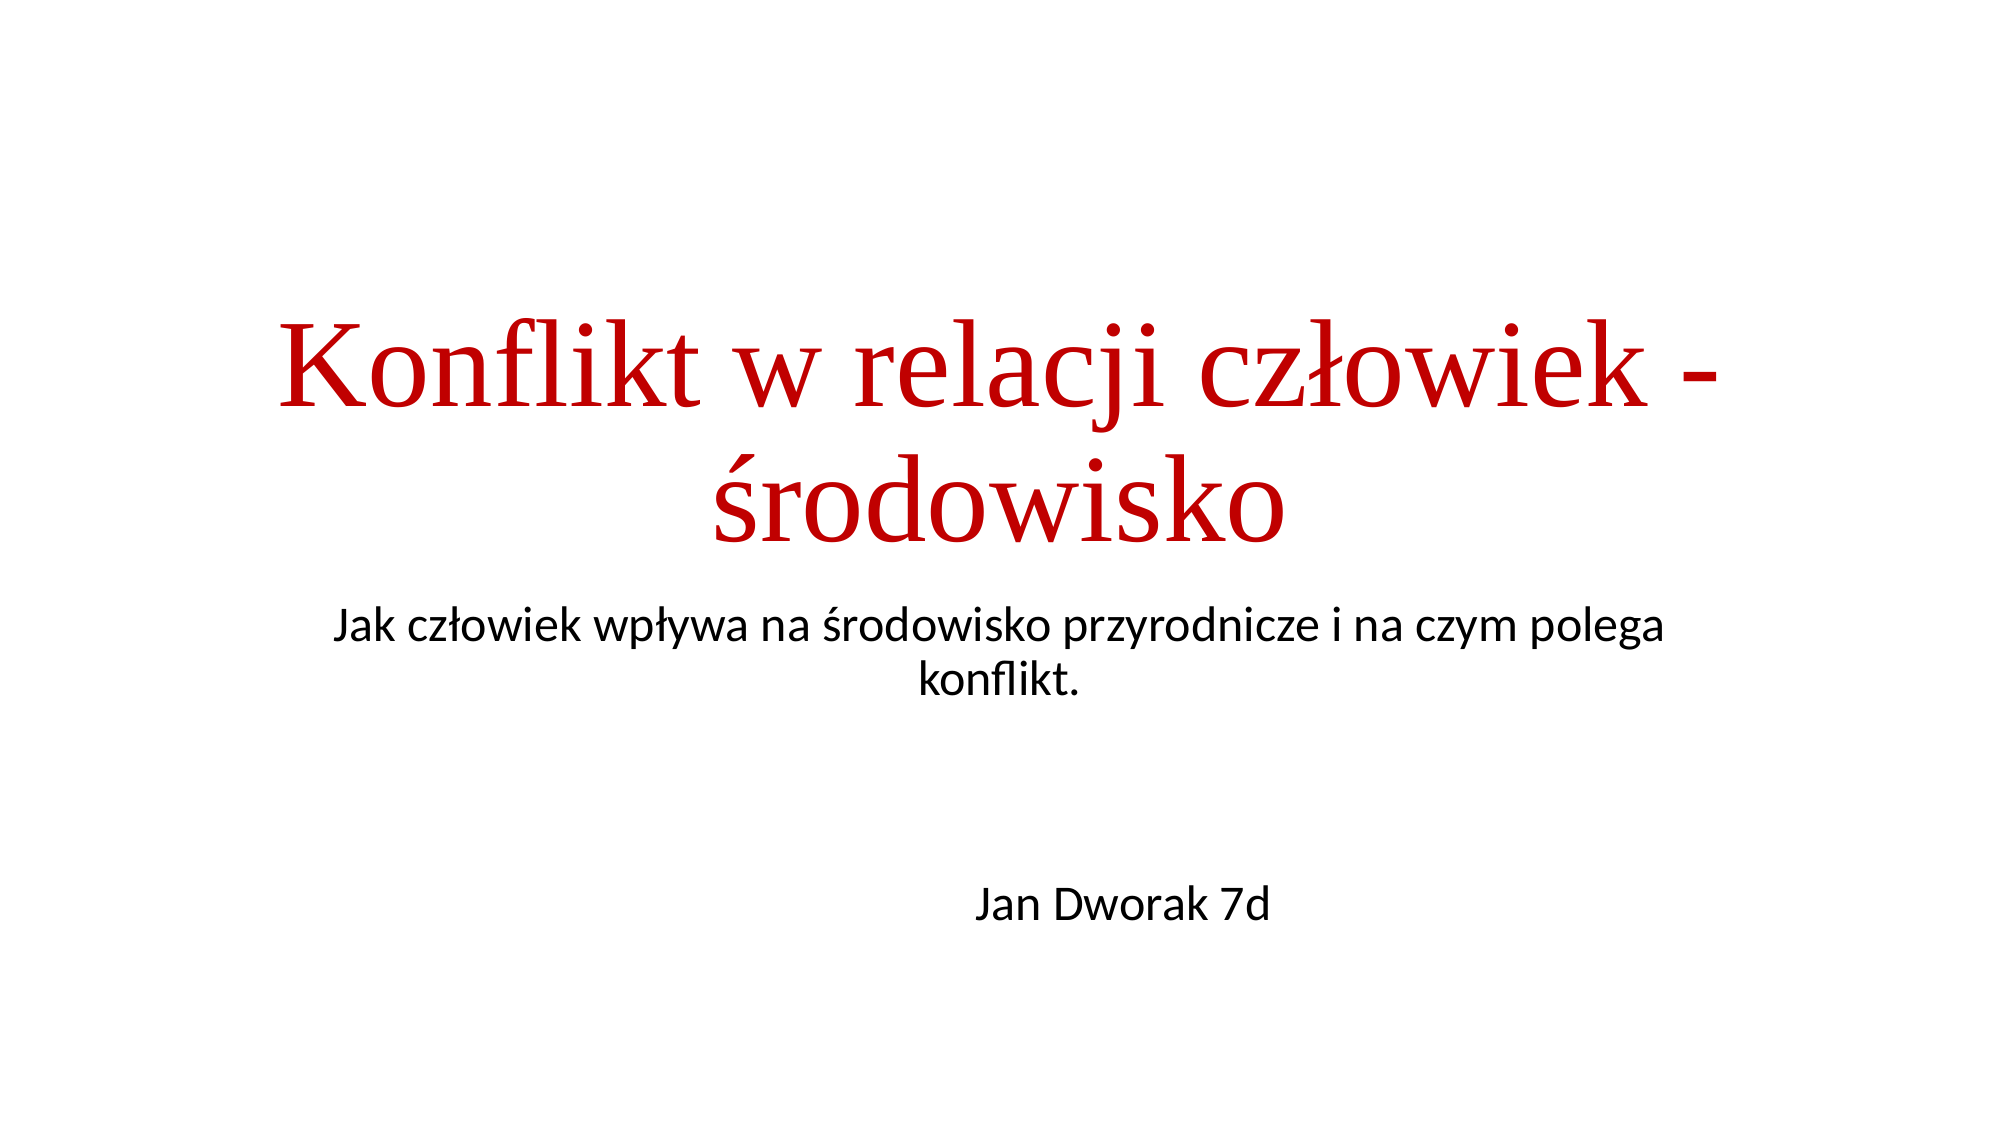

# Konflikt w relacji człowiek - środowisko
Jak człowiek wpływa na środowisko przyrodnicze i na czym polega konflikt.
 Jan Dworak 7d